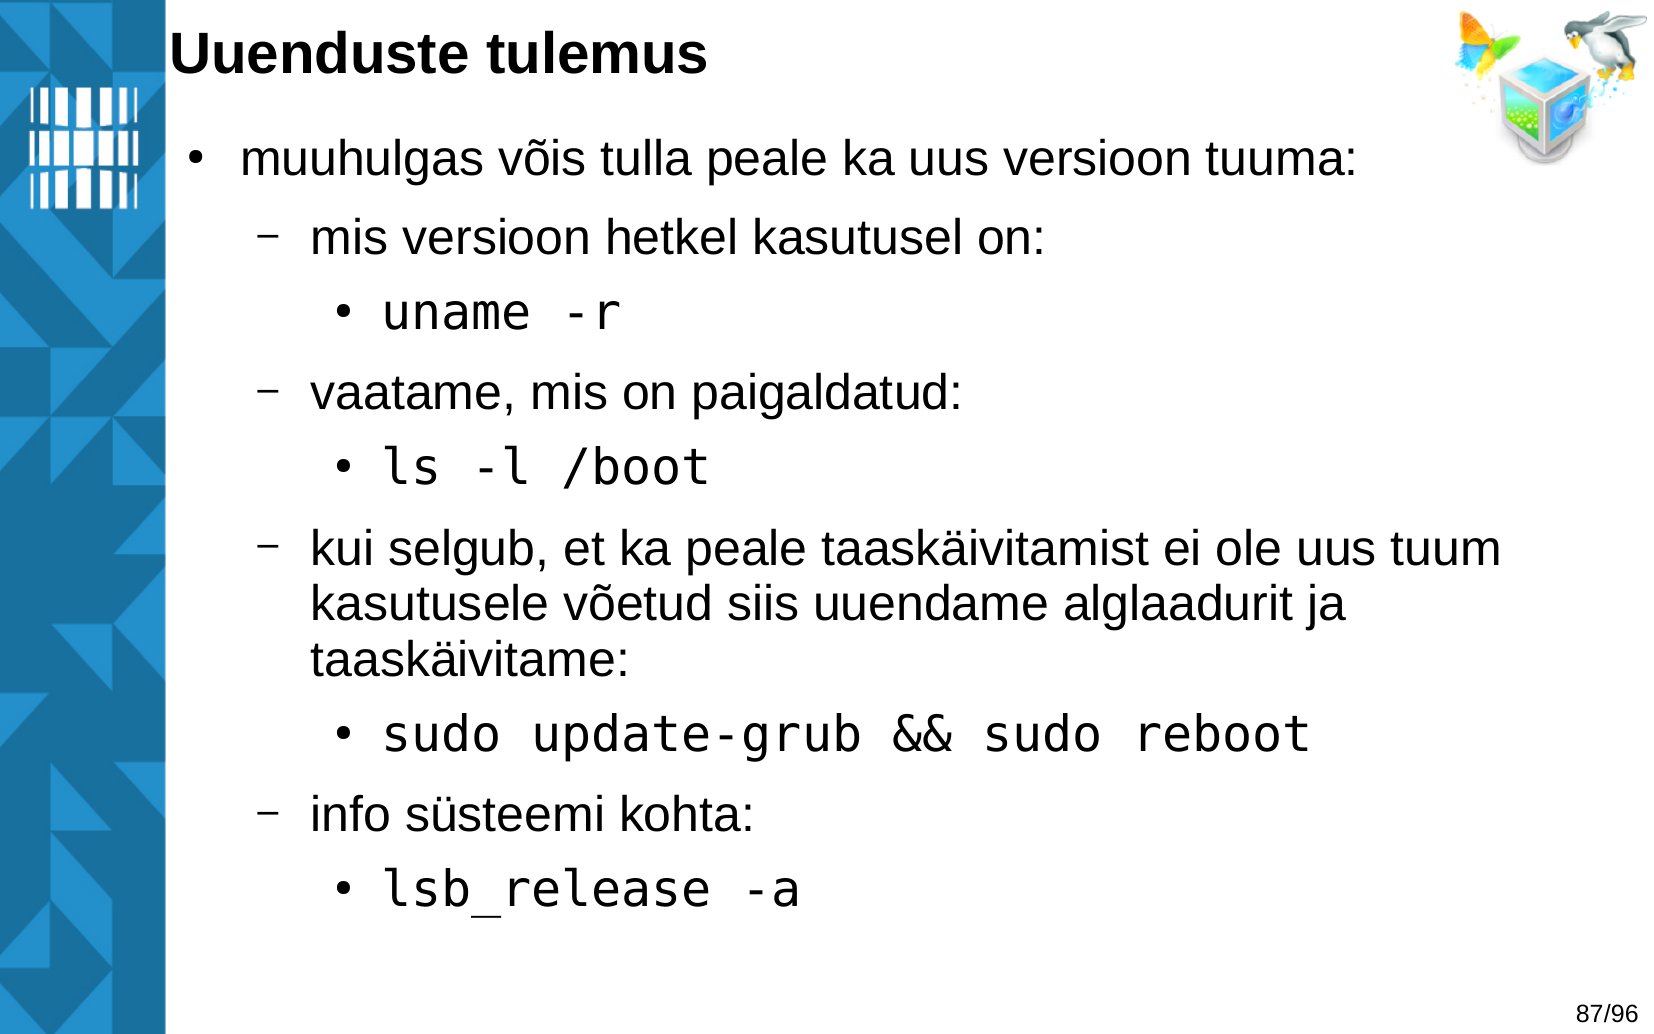

# Uuenduste tulemus
muuhulgas võis tulla peale ka uus versioon tuuma:
mis versioon hetkel kasutusel on:
uname -r
vaatame, mis on paigaldatud:
ls -l /boot
kui selgub, et ka peale taaskäivitamist ei ole uus tuum kasutusele võetud siis uuendame alglaadurit ja taaskäivitame:
sudo update-grub && sudo reboot
info süsteemi kohta:
lsb_release -a